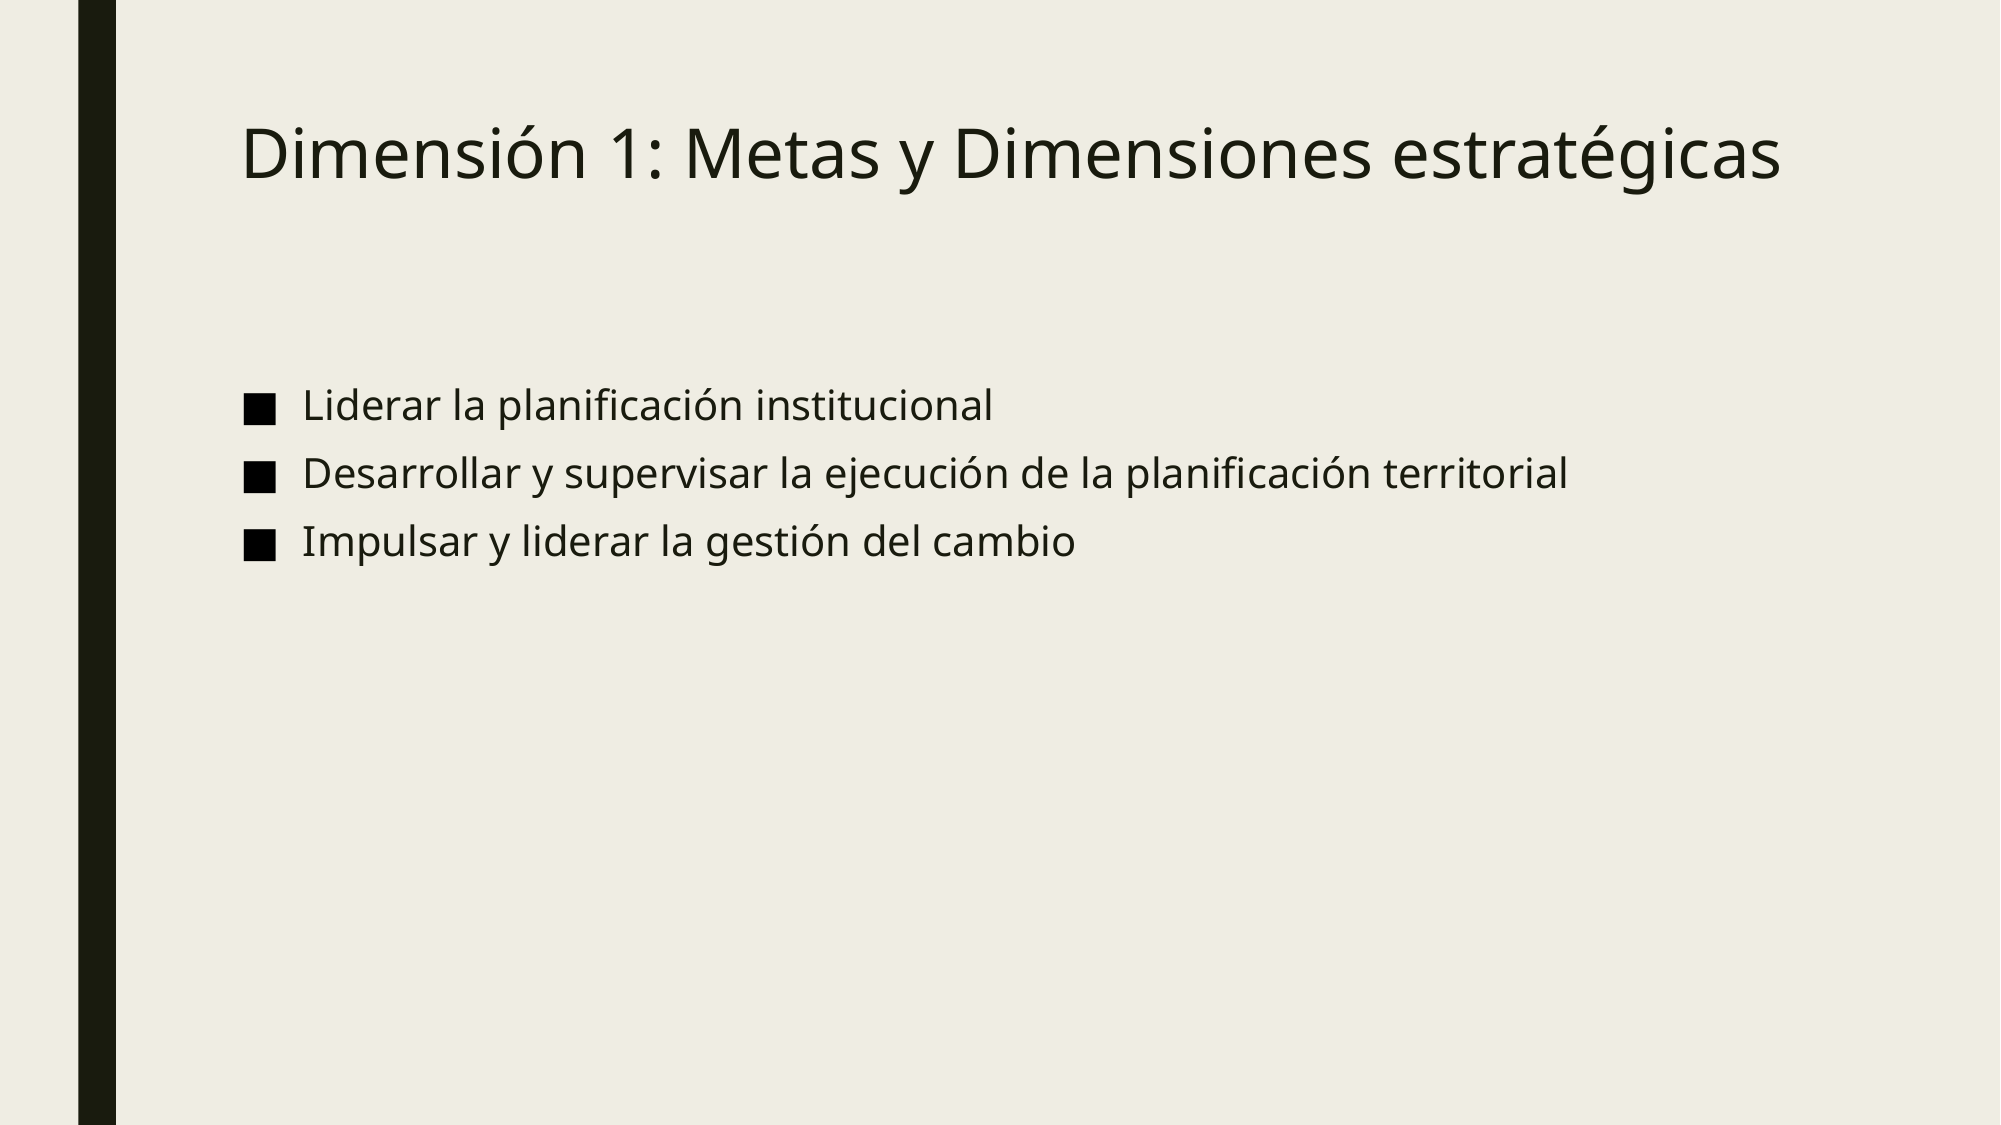

# Dimensión 1: Metas y Dimensiones estratégicas
Liderar la planificación institucional
Desarrollar y supervisar la ejecución de la planificación territorial
Impulsar y liderar la gestión del cambio